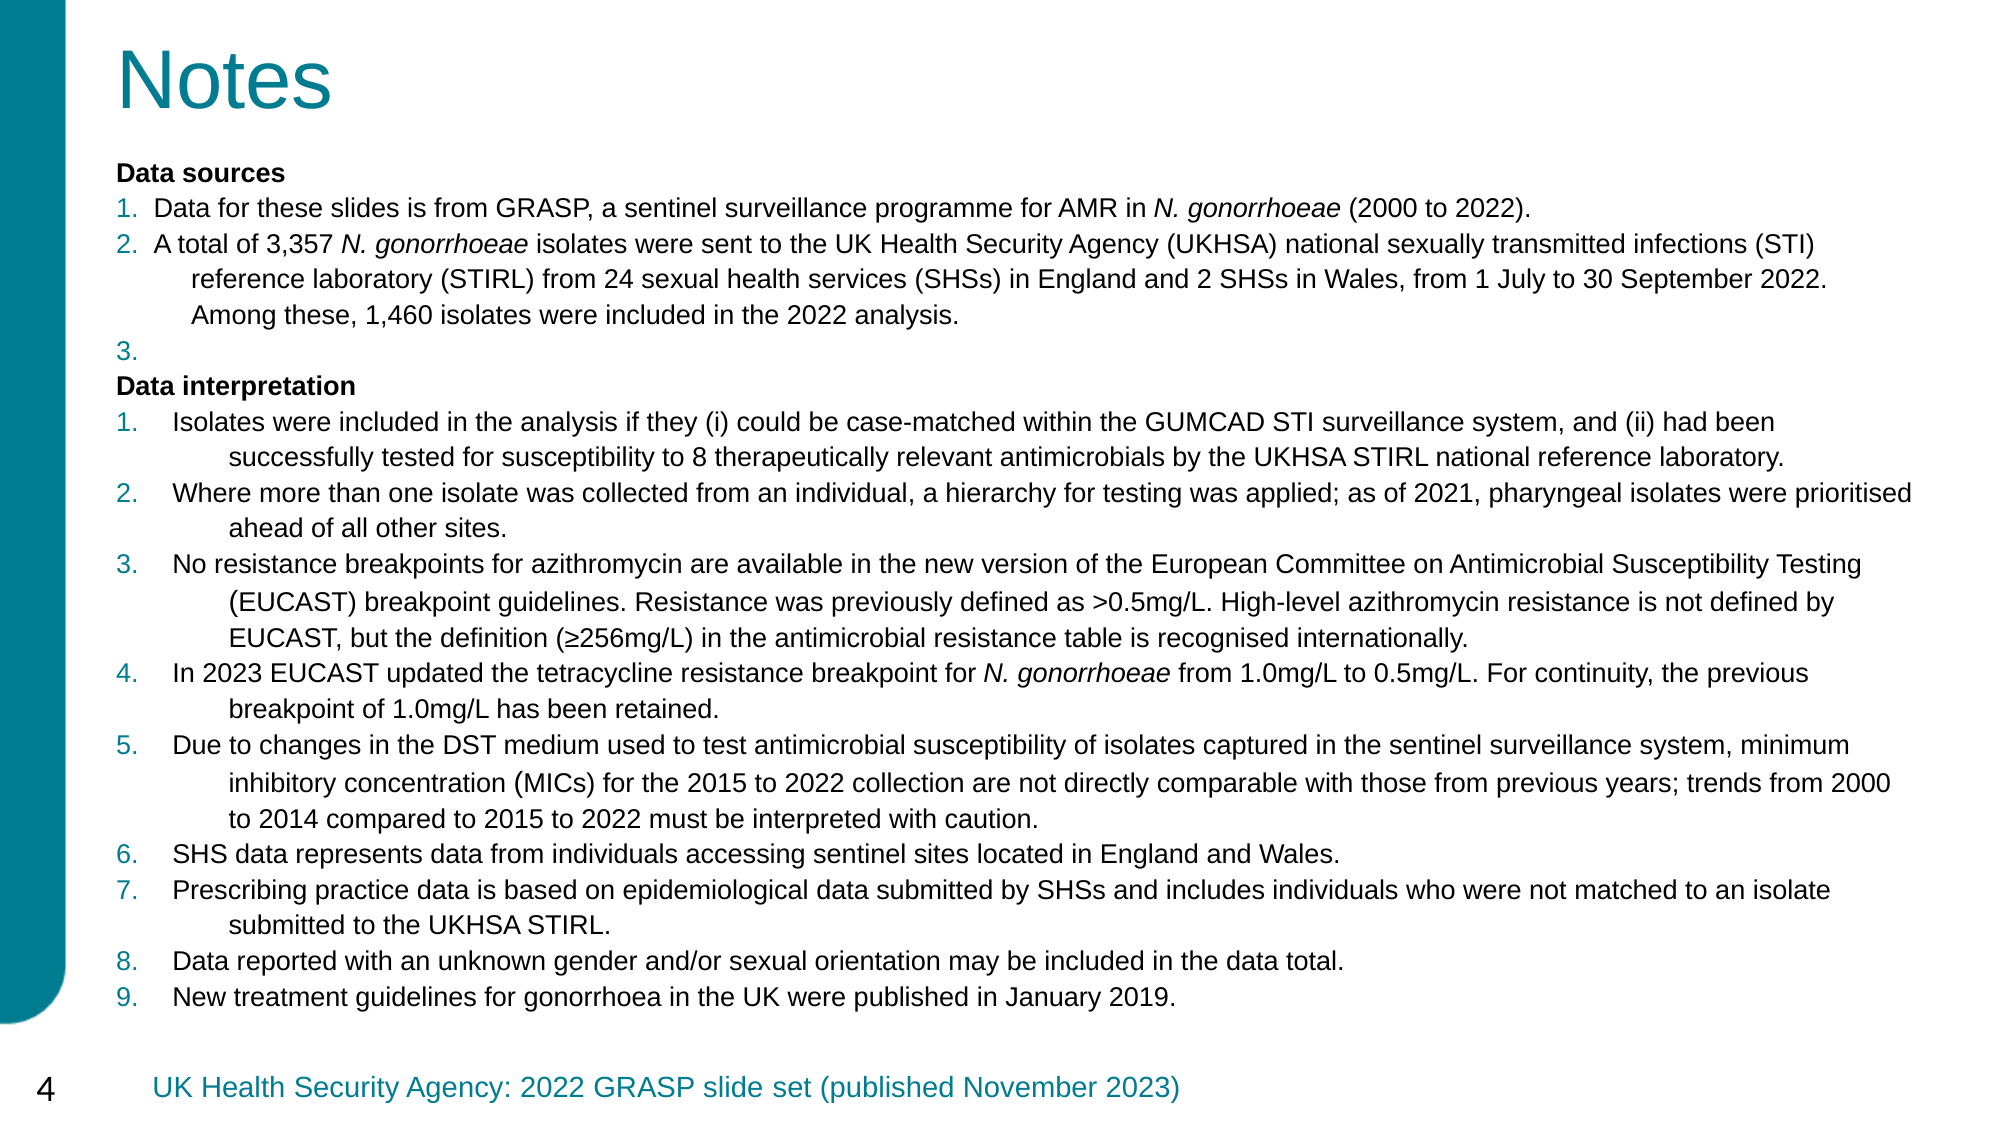

# Notes
Data sources
Data for these slides is from GRASP, a sentinel surveillance programme for AMR in N. gonorrhoeae (2000 to 2022).
A total of 3,357 N. gonorrhoeae isolates were sent to the UK Health Security Agency (UKHSA) national sexually transmitted infections (STI) reference laboratory (STIRL) from 24 sexual health services (SHSs) in England and 2 SHSs in Wales, from 1 July to 30 September 2022. Among these, 1,460 isolates were included in the 2022 analysis.
Data interpretation
Isolates were included in the analysis if they (i) could be case-matched within the GUMCAD STI surveillance system, and (ii) had been successfully tested for susceptibility to 8 therapeutically relevant antimicrobials by the UKHSA STIRL national reference laboratory.
Where more than one isolate was collected from an individual, a hierarchy for testing was applied; as of 2021, pharyngeal isolates were prioritised ahead of all other sites.
No resistance breakpoints for azithromycin are available in the new version of the European Committee on Antimicrobial Susceptibility Testing (EUCAST) breakpoint guidelines. Resistance was previously defined as >0.5mg/L. High-level azithromycin resistance is not defined by EUCAST, but the definition (≥256mg/L) in the antimicrobial resistance table is recognised internationally.
In 2023 EUCAST updated the tetracycline resistance breakpoint for N. gonorrhoeae from 1.0mg/L to 0.5mg/L. For continuity, the previous breakpoint of 1.0mg/L has been retained.
Due to changes in the DST medium used to test antimicrobial susceptibility of isolates captured in the sentinel surveillance system, minimum inhibitory concentration (MICs) for the 2015 to 2022 collection are not directly comparable with those from previous years; trends from 2000 to 2014 compared to 2015 to 2022 must be interpreted with caution.
SHS data represents data from individuals accessing sentinel sites located in England and Wales.
Prescribing practice data is based on epidemiological data submitted by SHSs and includes individuals who were not matched to an isolate submitted to the UKHSA STIRL.
Data reported with an unknown gender and/or sexual orientation may be included in the data total.
New treatment guidelines for gonorrhoea in the UK were published in January 2019.
4
UK Health Security Agency: 2022 GRASP slide set (published November 2023)